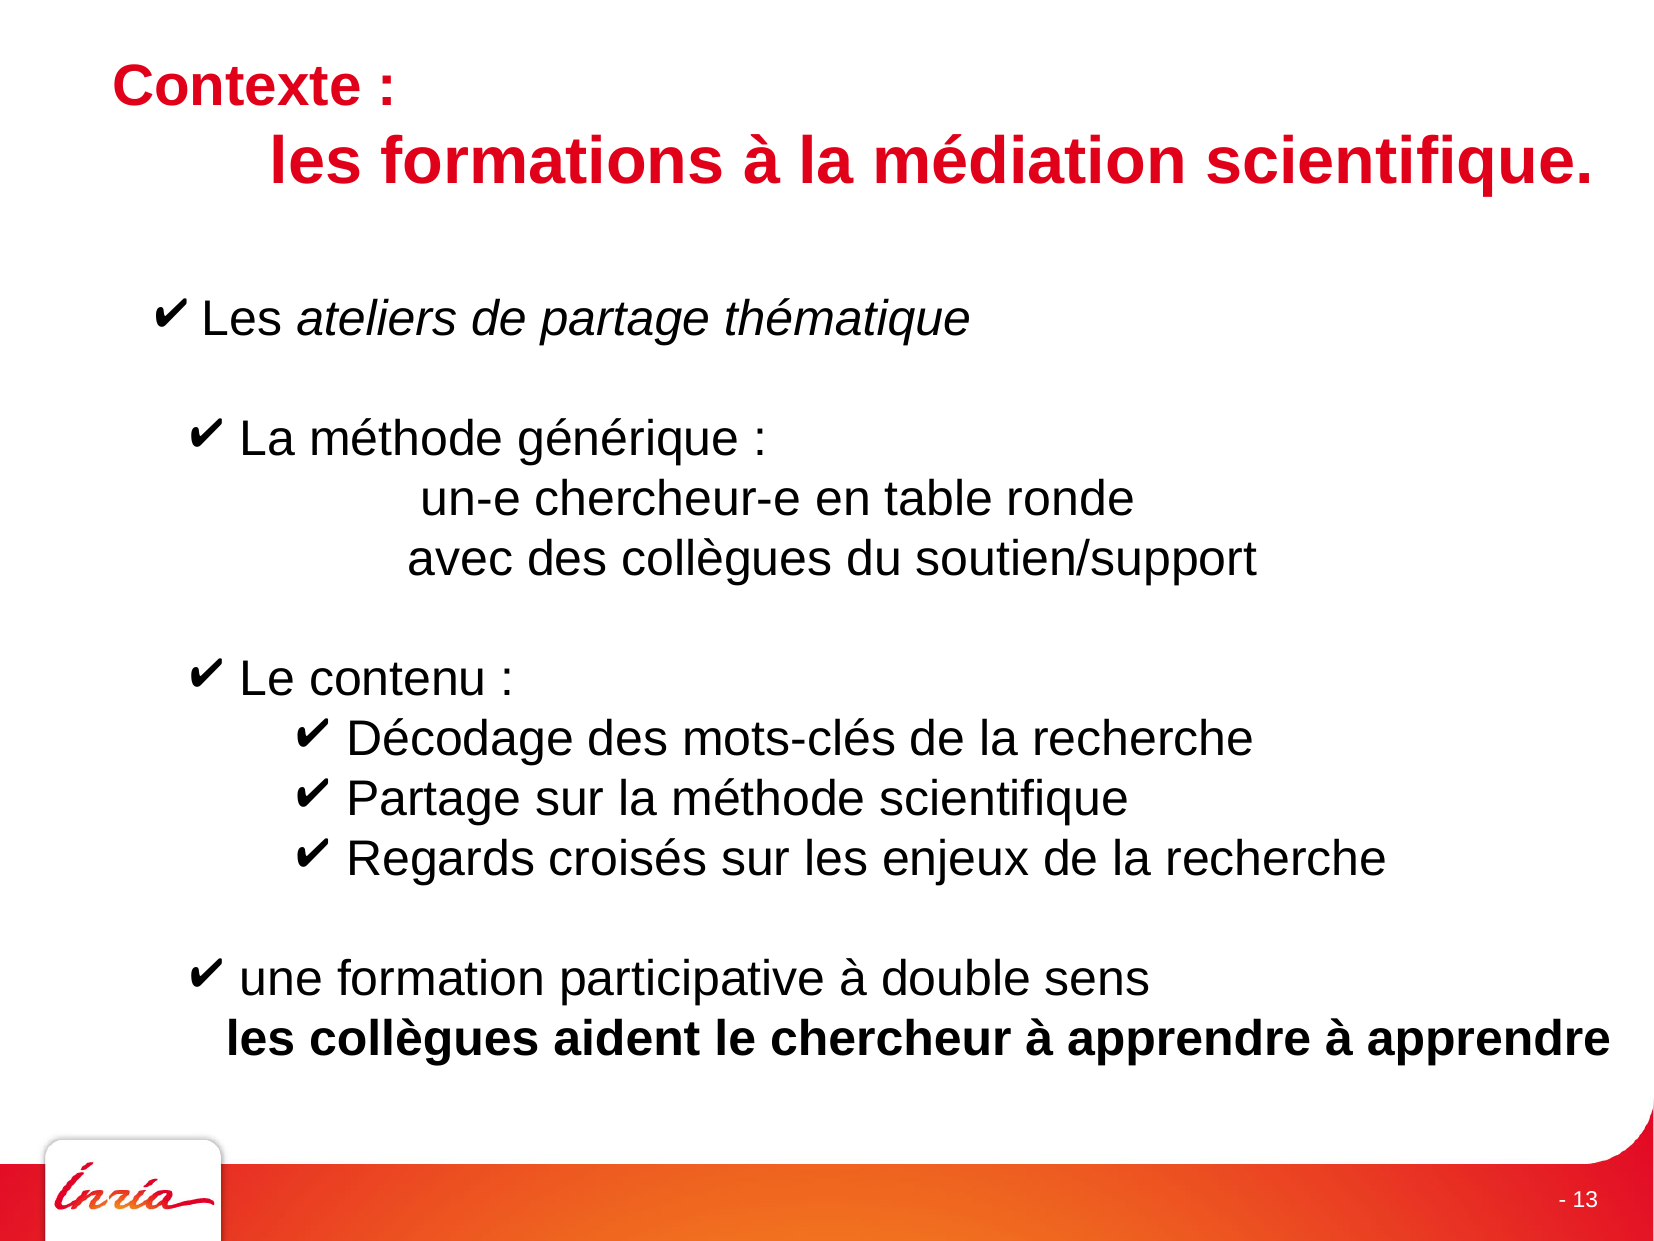

# Contexte : les formations à la médiation scientifique.
 Les ateliers de partage thématique
 La méthode générique :
 un-e chercheur-e en table ronde
 avec des collègues du soutien/support
 Le contenu :
 Décodage des mots-clés de la recherche
 Partage sur la méthode scientifique
 Regards croisés sur les enjeux de la recherche
 une formation participative à double sens
les collègues aident le chercheur à apprendre à apprendre